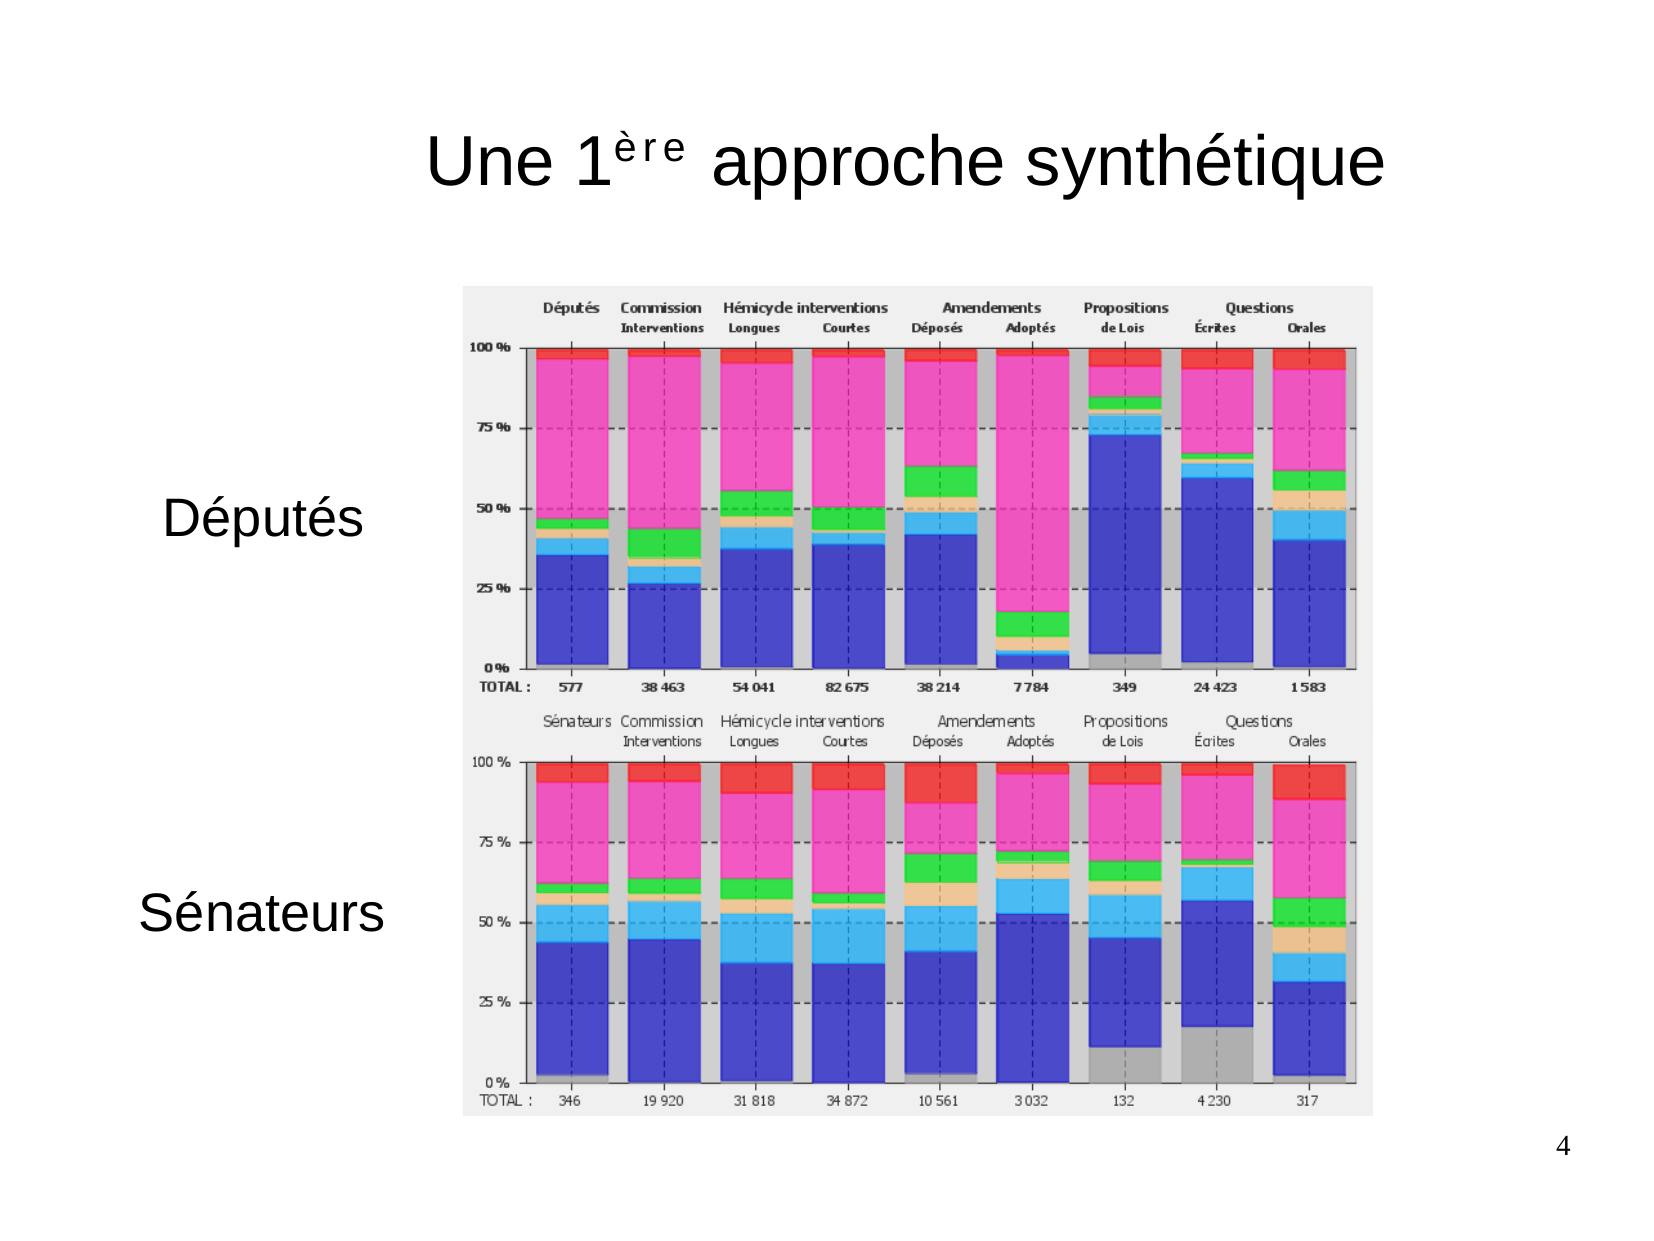

# Une 1ère approche synthétique
Députés
Sénateurs
4